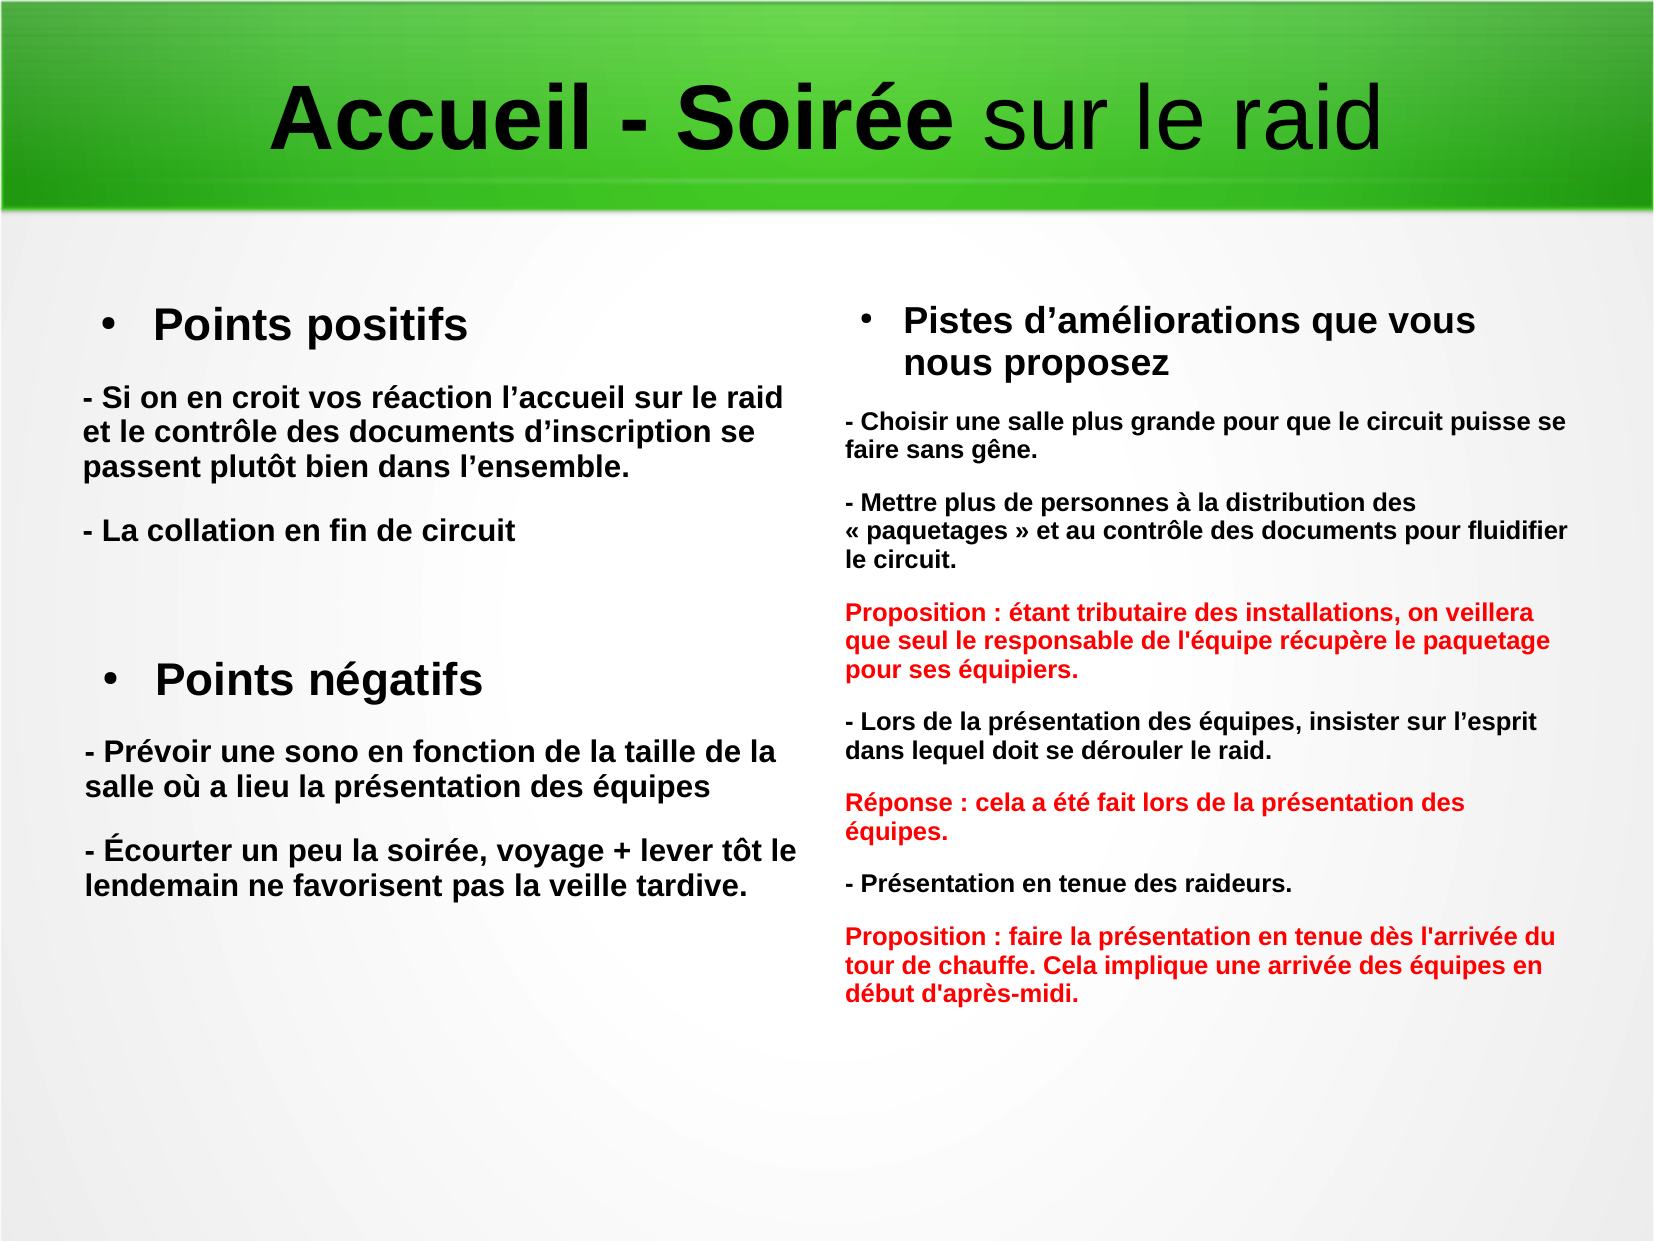

# Accueil - Soirée sur le raid
Points positifs
- Si on en croit vos réaction l’accueil sur le raid et le contrôle des documents d’inscription se passent plutôt bien dans l’ensemble.
- La collation en fin de circuit
Pistes d’améliorations que vous nous proposez
- Choisir une salle plus grande pour que le circuit puisse se faire sans gêne.
- Mettre plus de personnes à la distribution des « paquetages » et au contrôle des documents pour fluidifier le circuit.
Proposition : étant tributaire des installations, on veillera que seul le responsable de l'équipe récupère le paquetage pour ses équipiers.
- Lors de la présentation des équipes, insister sur l’esprit dans lequel doit se dérouler le raid.
Réponse : cela a été fait lors de la présentation des équipes.
- Présentation en tenue des raideurs.
Proposition : faire la présentation en tenue dès l'arrivée du tour de chauffe. Cela implique une arrivée des équipes en début d'après-midi.
Points négatifs
- Prévoir une sono en fonction de la taille de la salle où a lieu la présentation des équipes
- Écourter un peu la soirée, voyage + lever tôt le lendemain ne favorisent pas la veille tardive.